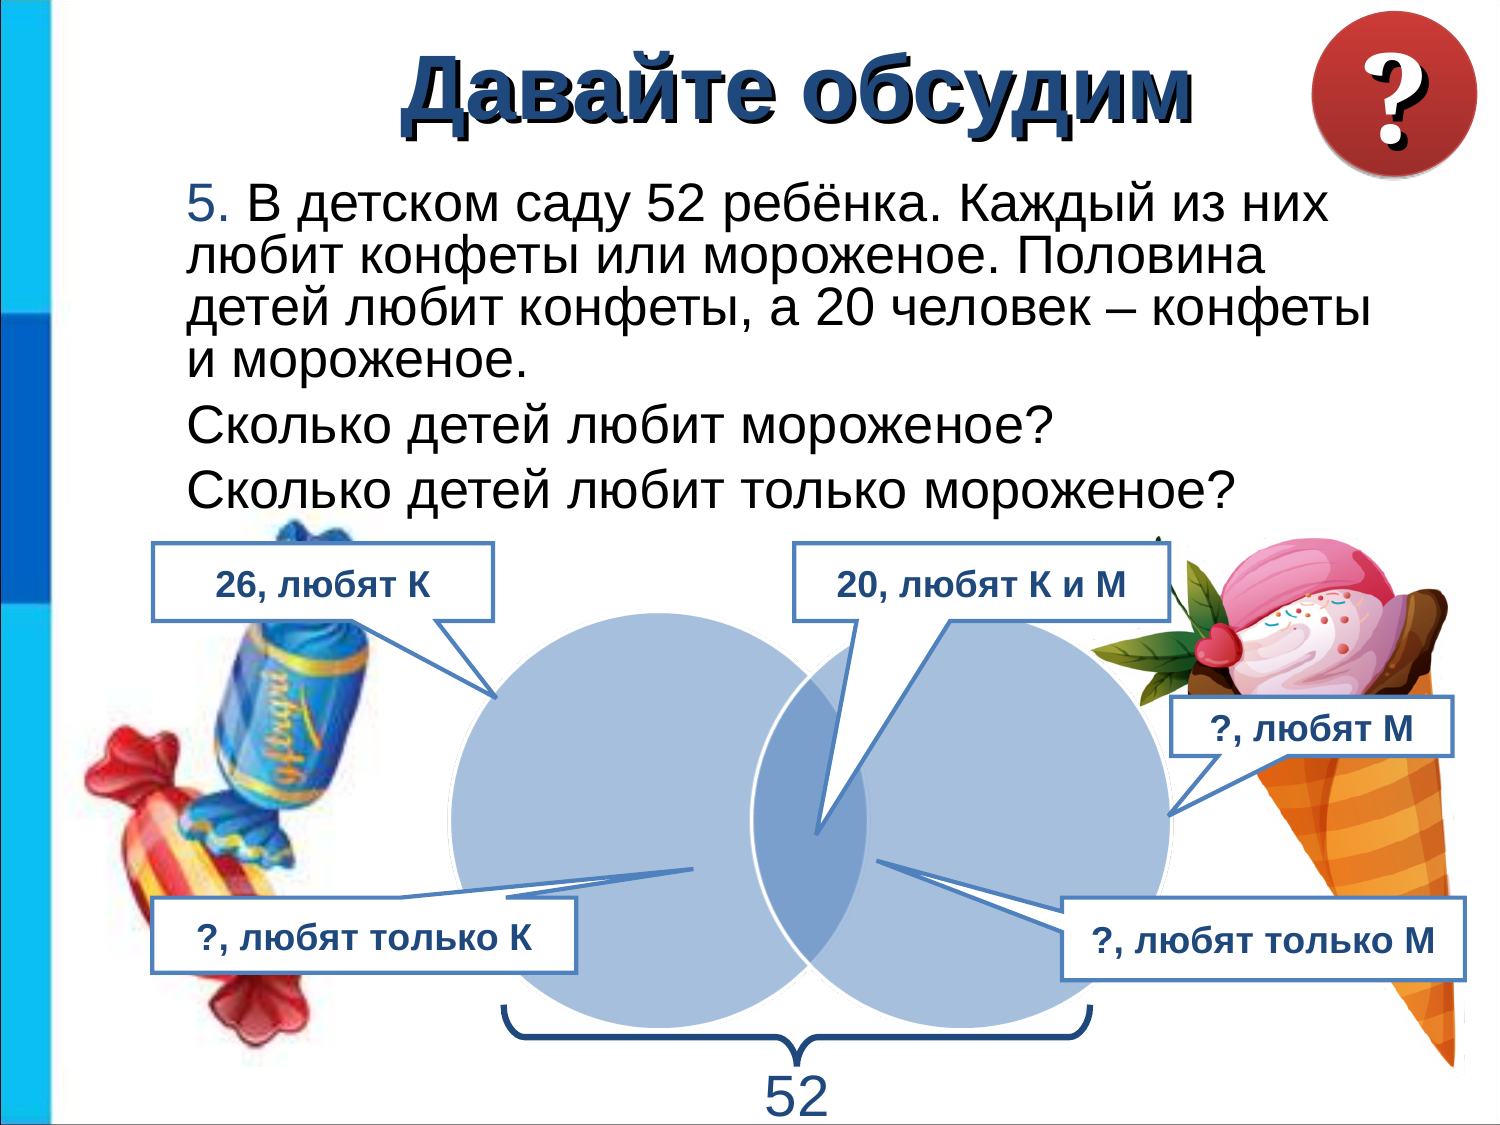

?
Давайте обсудим
# 5. В детском саду 52 ребёнка. Каждый из них любит конфеты или мороженое. Половина детей любит конфеты, а 20 человек – конфеты и мороженое.
Сколько детей любит мороженое?
Сколько детей любит только мороженое?
26, любят К
20, любят К и М
?, любят М
?, любят только К
?, любят только М
52